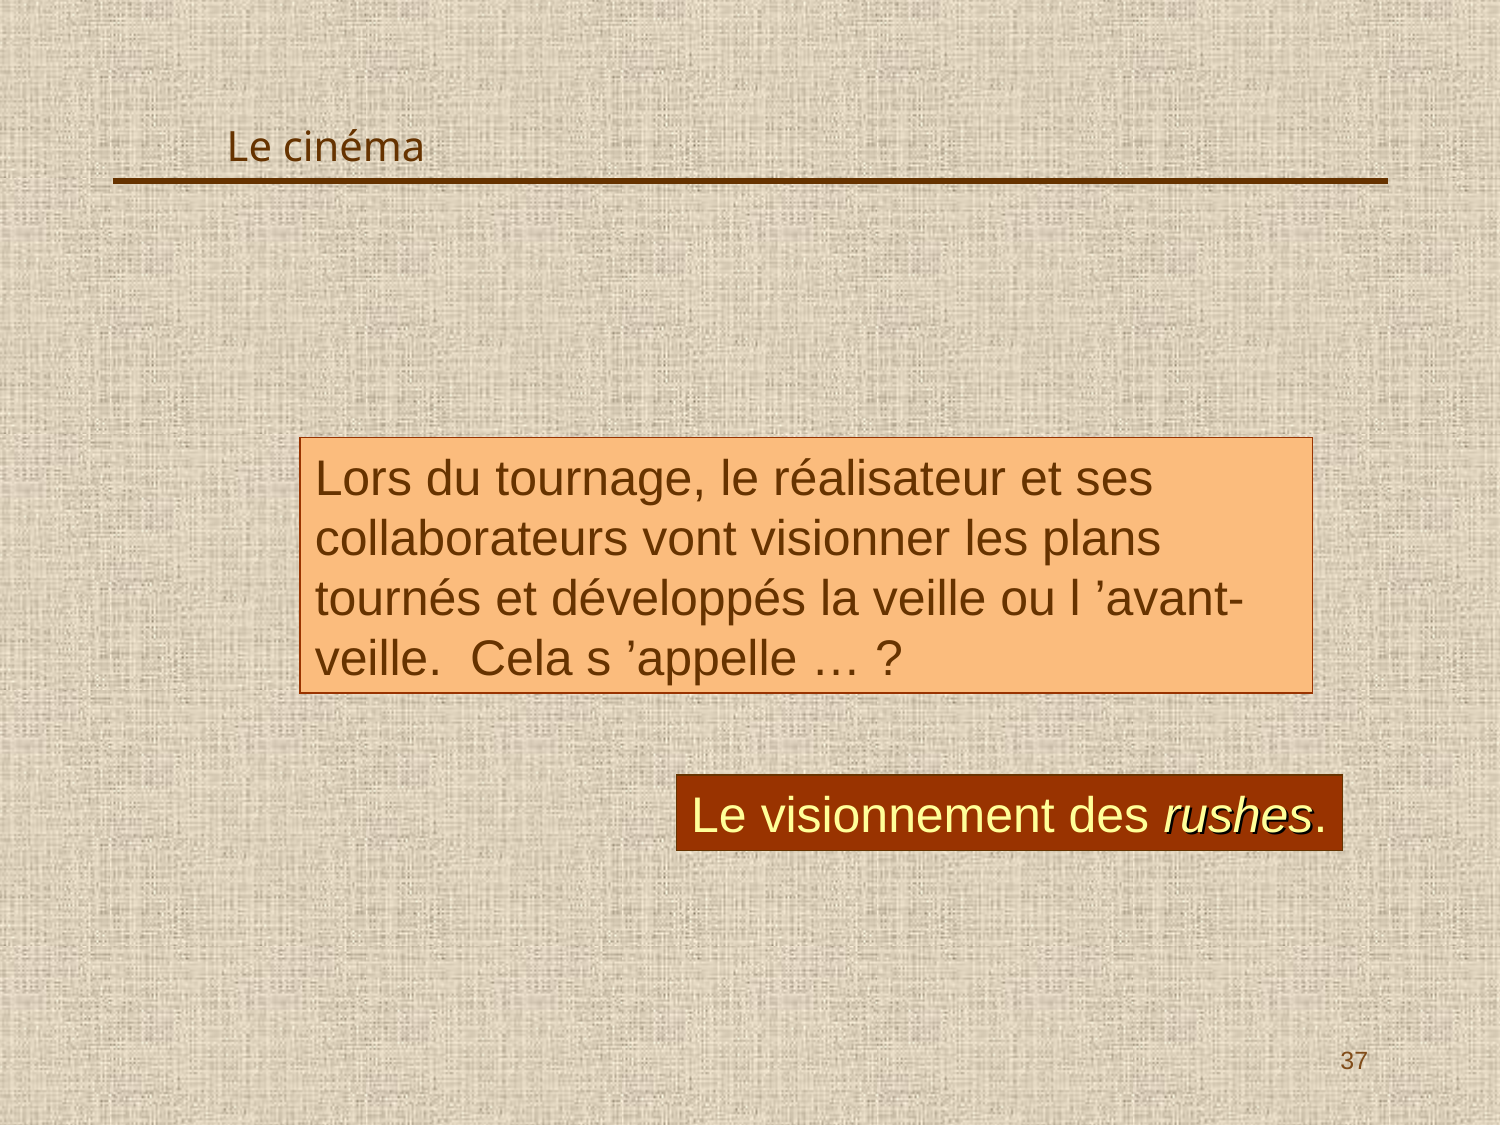

Le cinéma
Lors du tournage, le réalisateur et ses collaborateurs vont visionner les plans tournés et développés la veille ou l ’avant-veille. Cela s ’appelle … ?
Le visionnement des rushes.
37